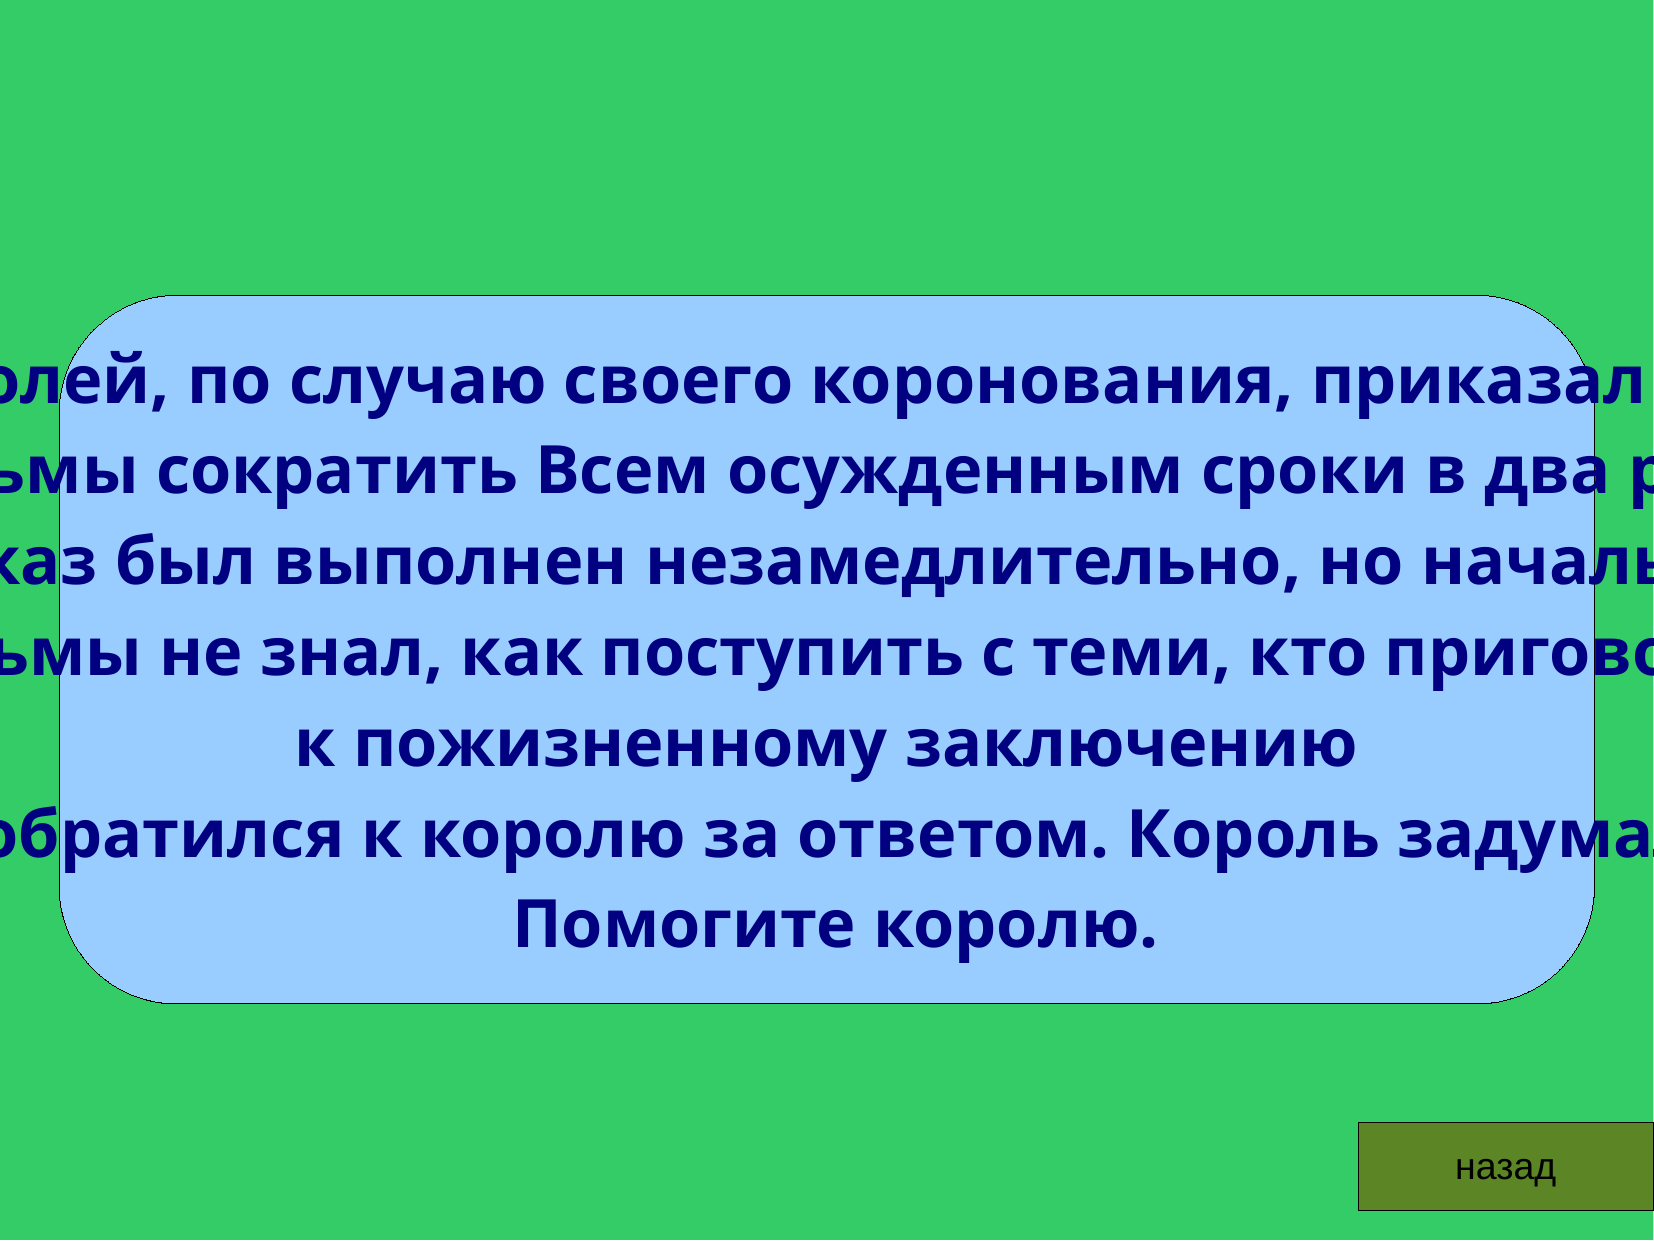

Один из королей, по случаю своего коронования, приказал начальнику
тюрьмы сократить Всем осужденным сроки в два раза
приказ был выполнен незамедлительно, но начальник
 Тюрьмы не знал, как поступить с теми, кто приговорен
к пожизненному заключению
Он обратился к королю за ответом. Король задумался.
 Помогите королю.
назад